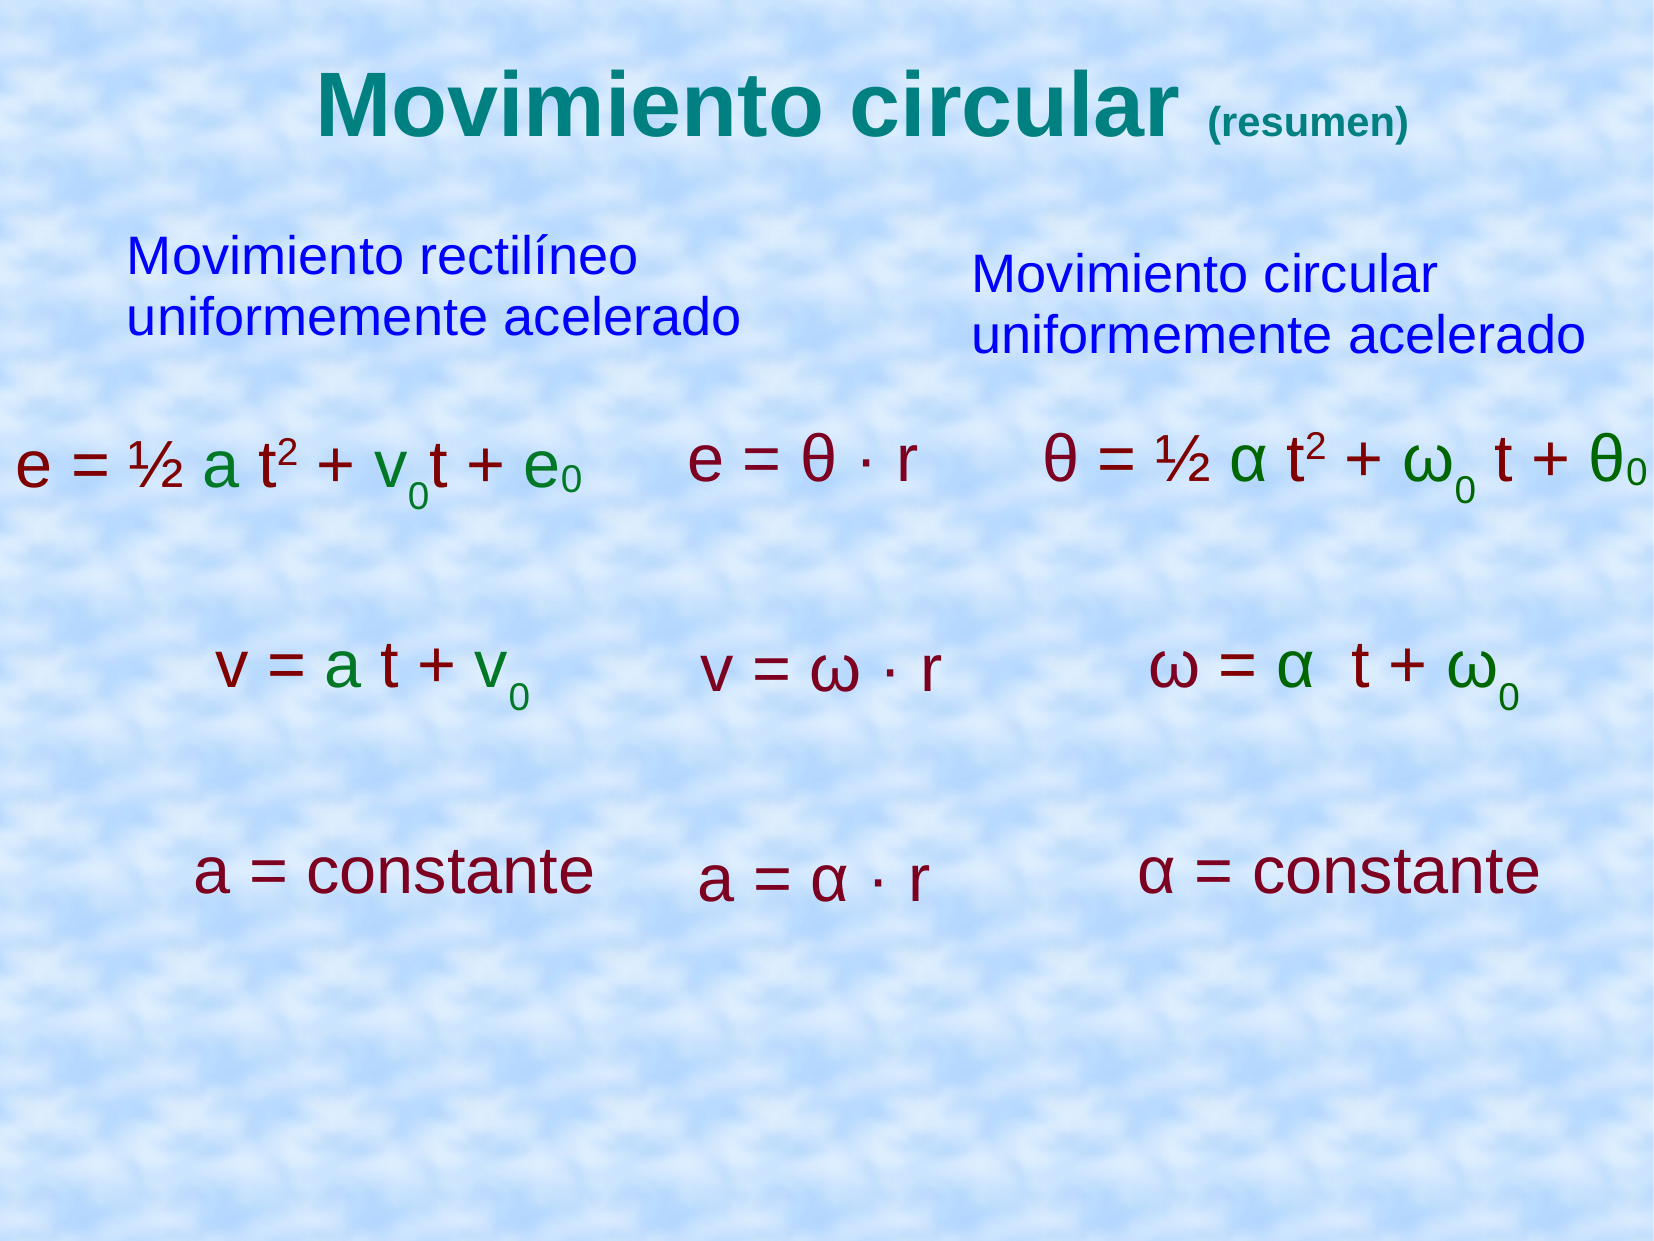

Movimiento circular (resumen)
Movimiento rectilíneo
uniformemente acelerado
Movimiento circular uniformemente acelerado
e = θ · r
 v = ω · r
 a = α · r
θ = ½ α t2 + ω0 t + θ0
e = ½ a t2 + v0t + e0
v = a t + v0
ω = α t + ω0
a = constante
α = constante
la relación entre ω y el periodo T es
ω = 2π/T
la relación entre ω y el periodo T es
ω = 2π/T
la relación entre ω y el periodo T es
ω = 2π/T